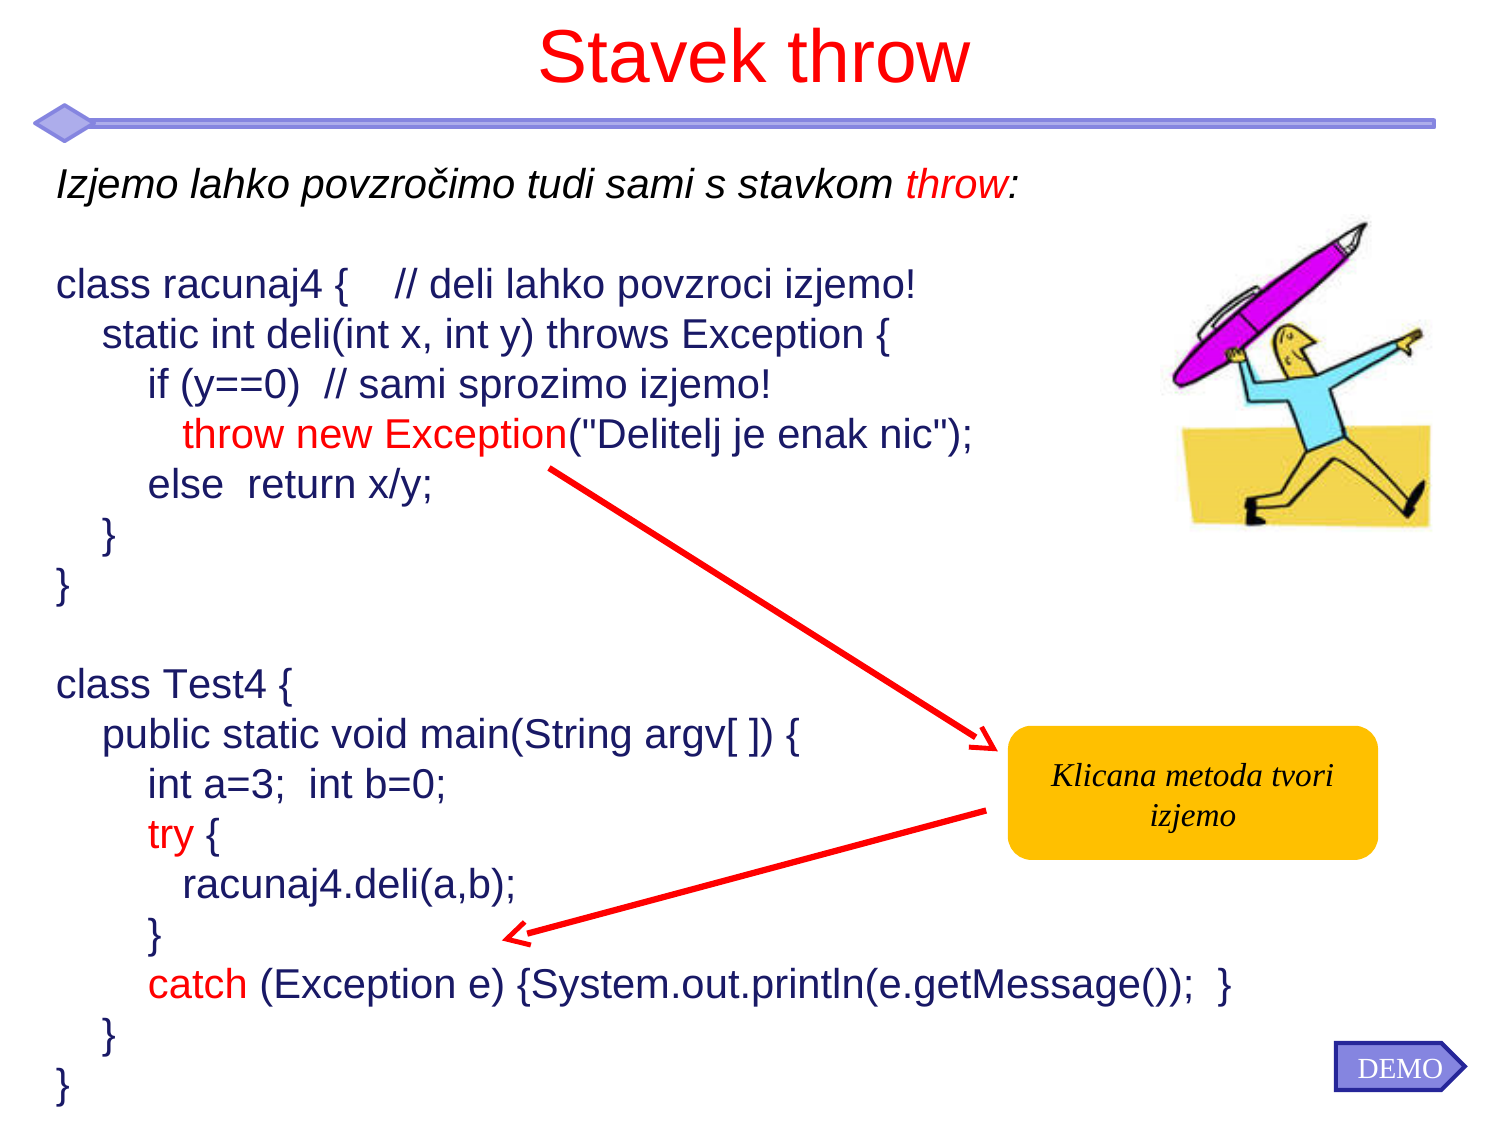

# Stavek throw
Izjemo lahko povzročimo tudi sami s stavkom throw:
class racunaj4 { // deli lahko povzroci izjemo!    
 static int deli(int x, int y) throws Exception {
 if (y==0) // sami sprozimo izjemo!
 throw new Exception("Delitelj je enak nic");
 else return x/y;
 }
}
class Test4 {
 public static void main(String argv[ ]) {
 int a=3; int b=0;
 try {
 racunaj4.deli(a,b);
 }
 catch (Exception e) {System.out.println(e.getMessage()); }
 }
}
Klicana metoda tvori izjemo
DEMO